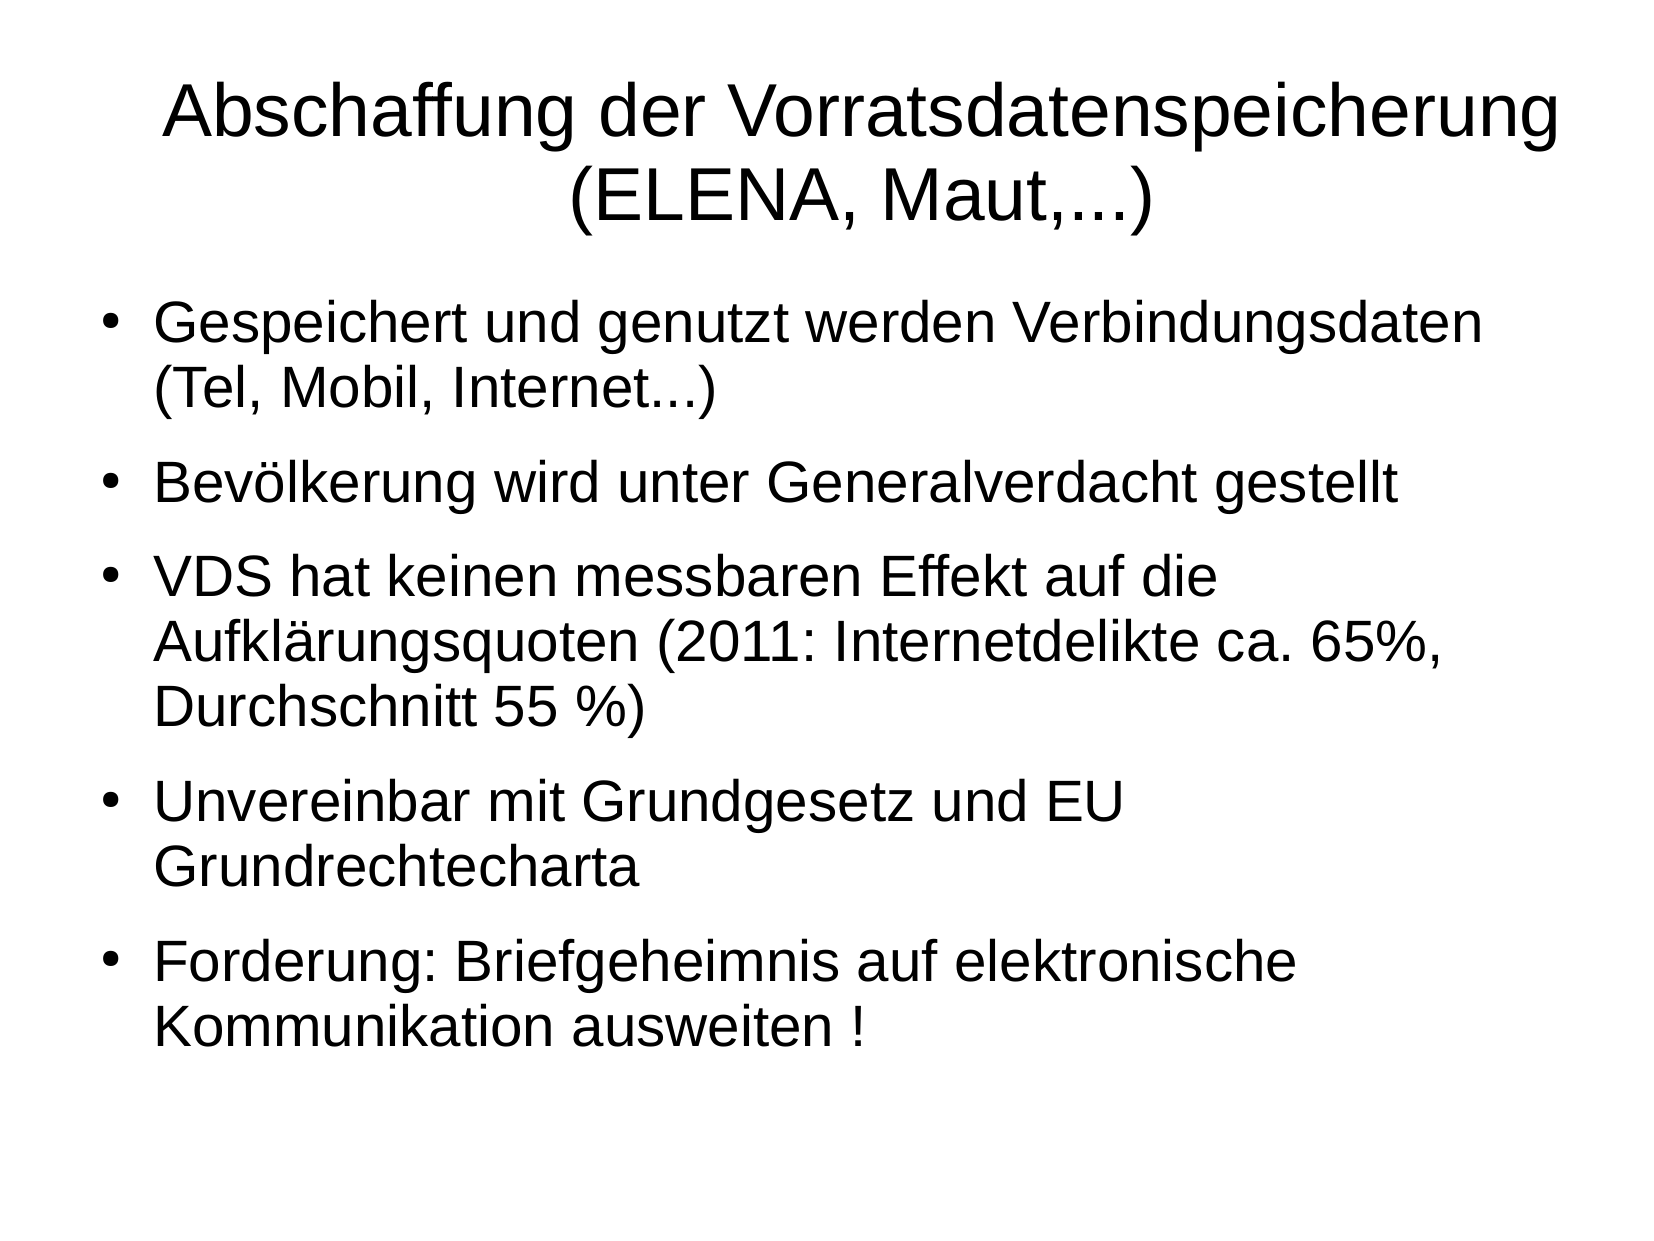

# Abschaffung der Vorratsdatenspeicherung (ELENA, Maut,...)
Gespeichert und genutzt werden Verbindungsdaten (Tel, Mobil, Internet...)
Bevölkerung wird unter Generalverdacht gestellt
VDS hat keinen messbaren Effekt auf die Aufklärungsquoten (2011: Internetdelikte ca. 65%, Durchschnitt 55 %)
Unvereinbar mit Grundgesetz und EU Grundrechtecharta
Forderung: Briefgeheimnis auf elektronische Kommunikation ausweiten !